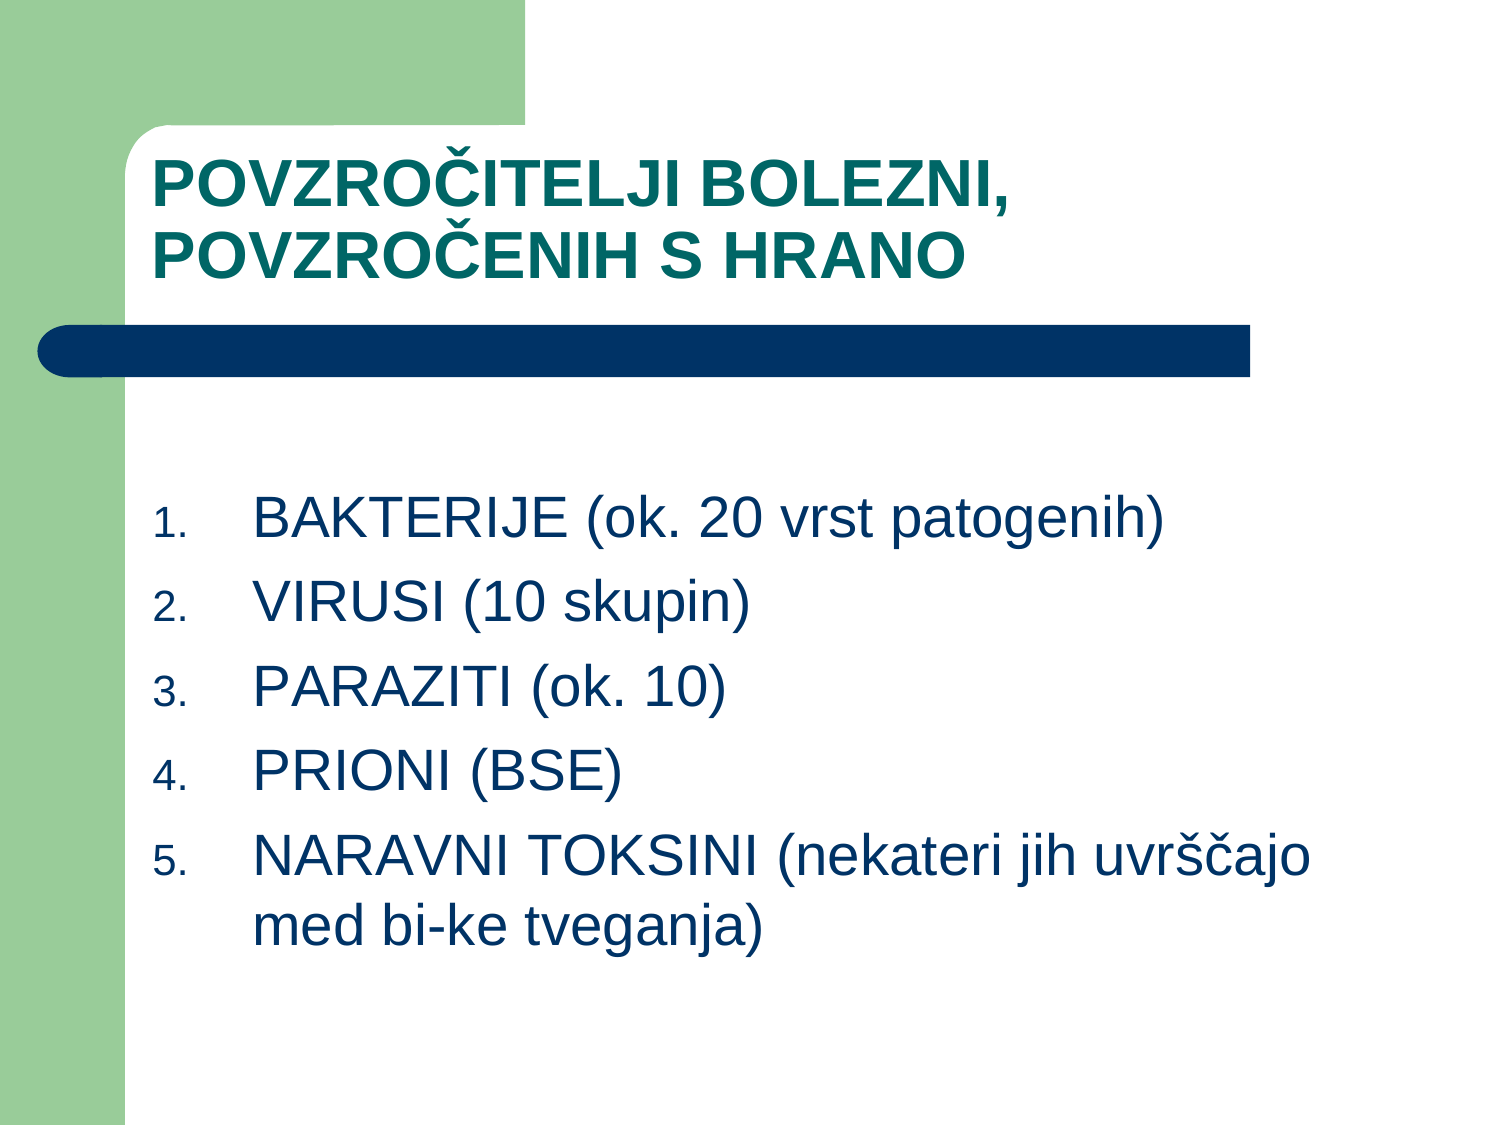

# POVZROČITELJI BOLEZNI, POVZROČENIH S HRANO
BAKTERIJE (ok. 20 vrst patogenih)
VIRUSI (10 skupin)
PARAZITI (ok. 10)
PRIONI (BSE)
NARAVNI TOKSINI (nekateri jih uvrščajo med bi-ke tveganja)